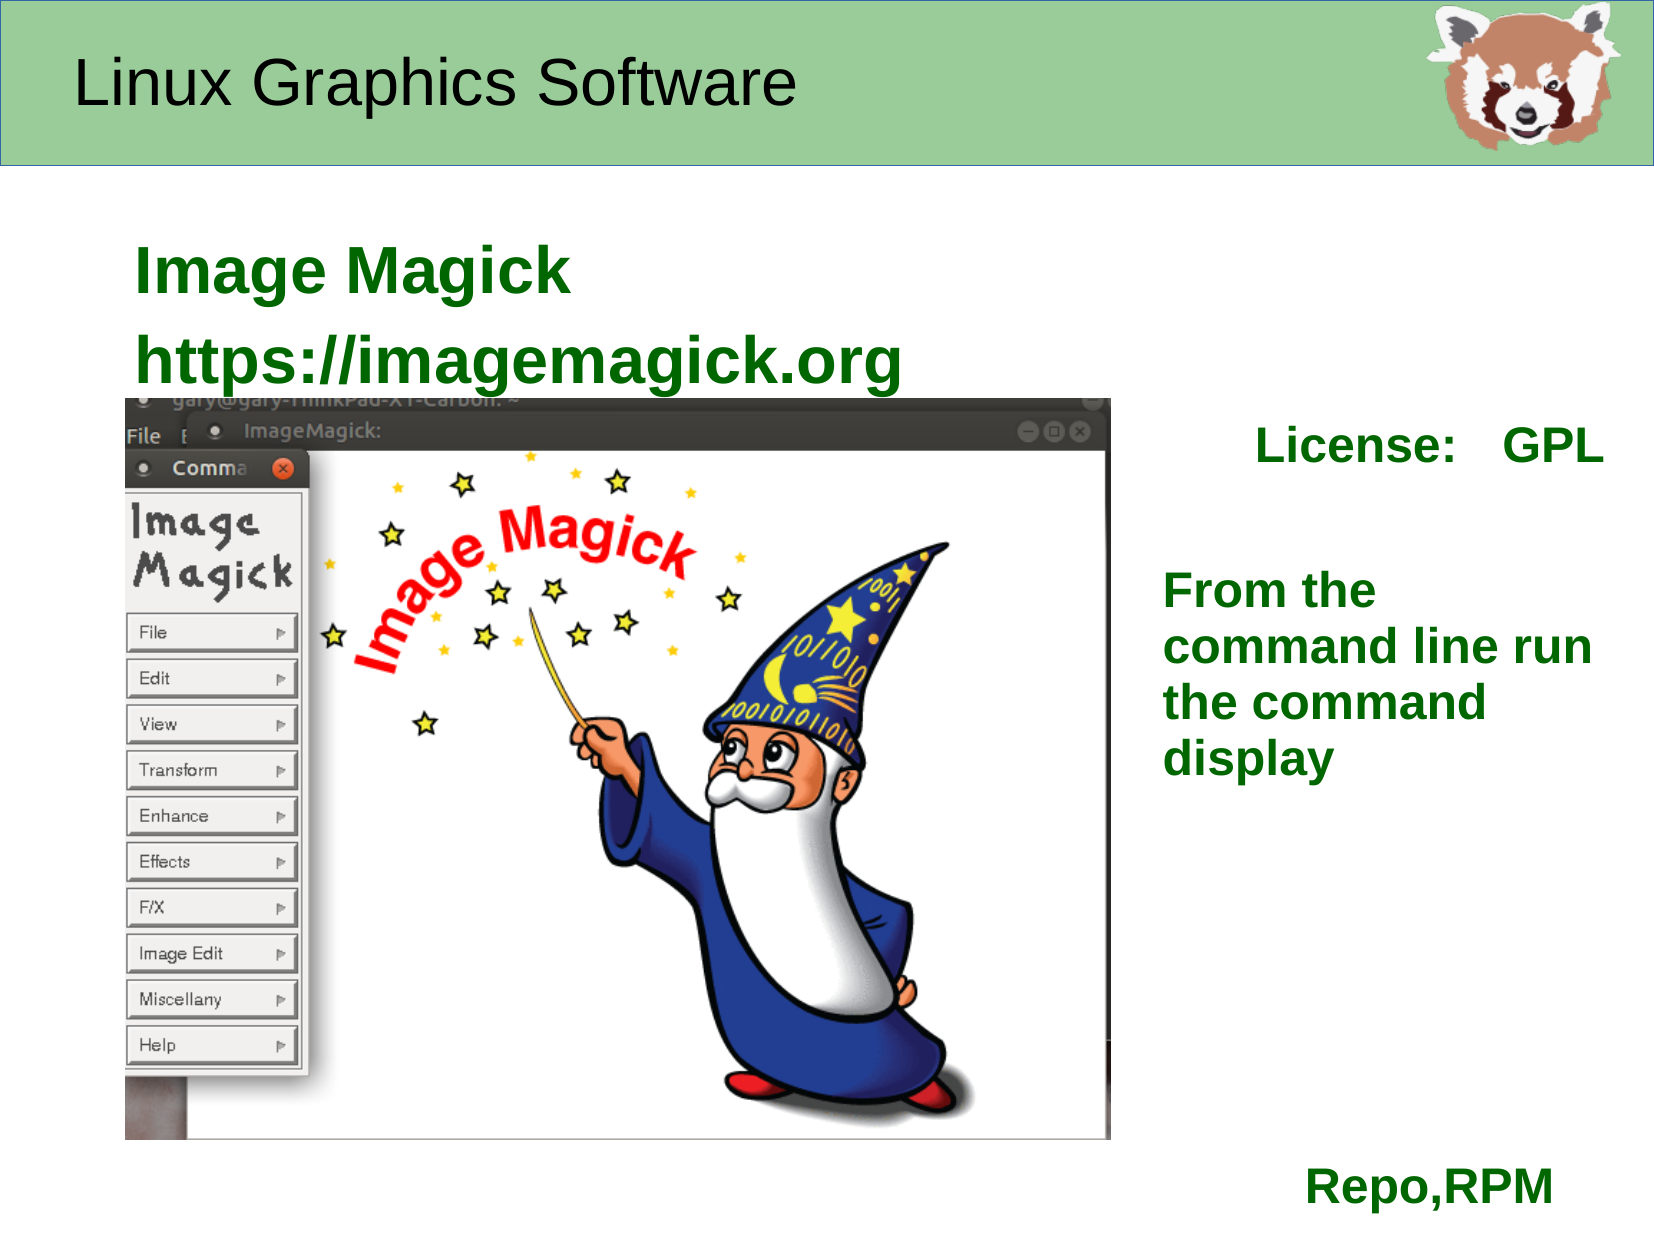

# Linux Graphics Software
Image Magick
https://imagemagick.org
License:
GPL
From the command line run the command display
Repo,RPM